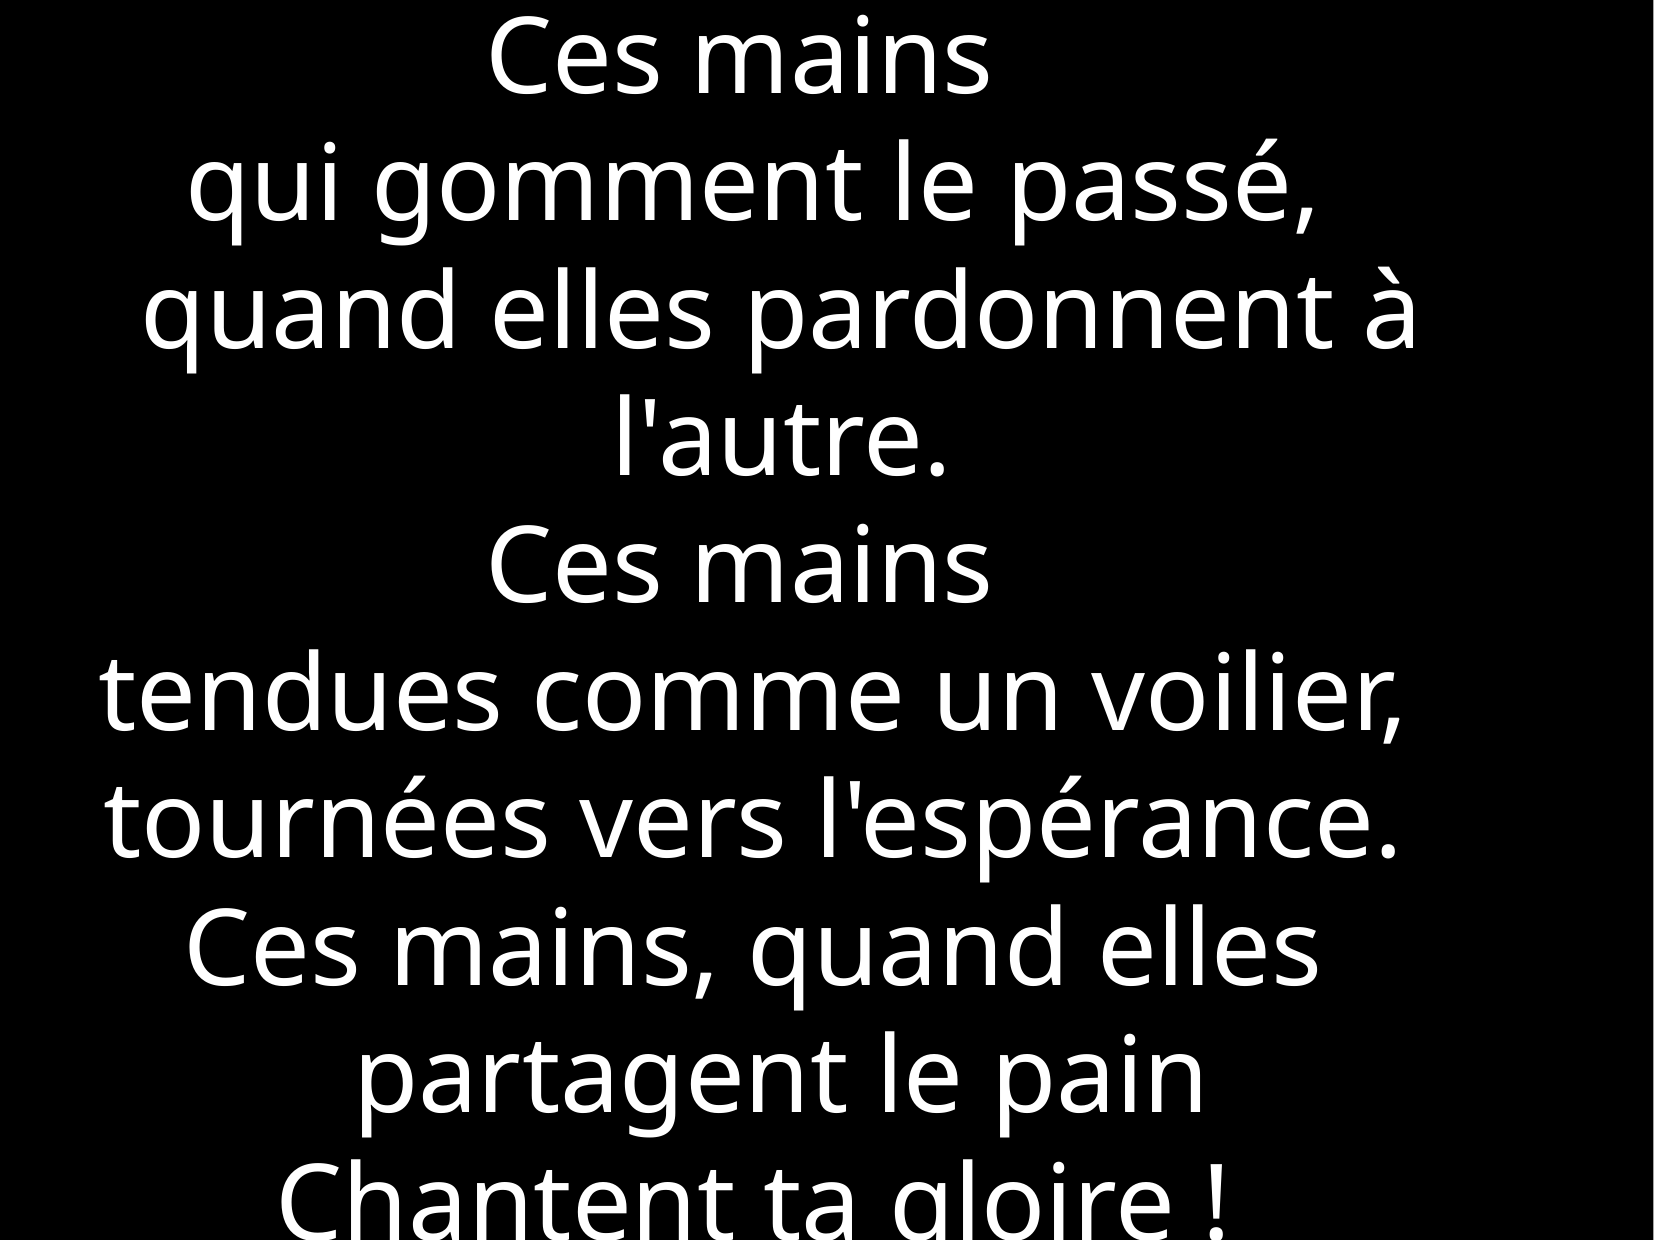

# Ces mains
qui gomment le passé, quand elles pardonnent à l'autre.
Ces mains
tendues comme un voilier,
tournées vers l'espérance.
Ces mains, quand elles partagent le pain
Chantent ta gloire !